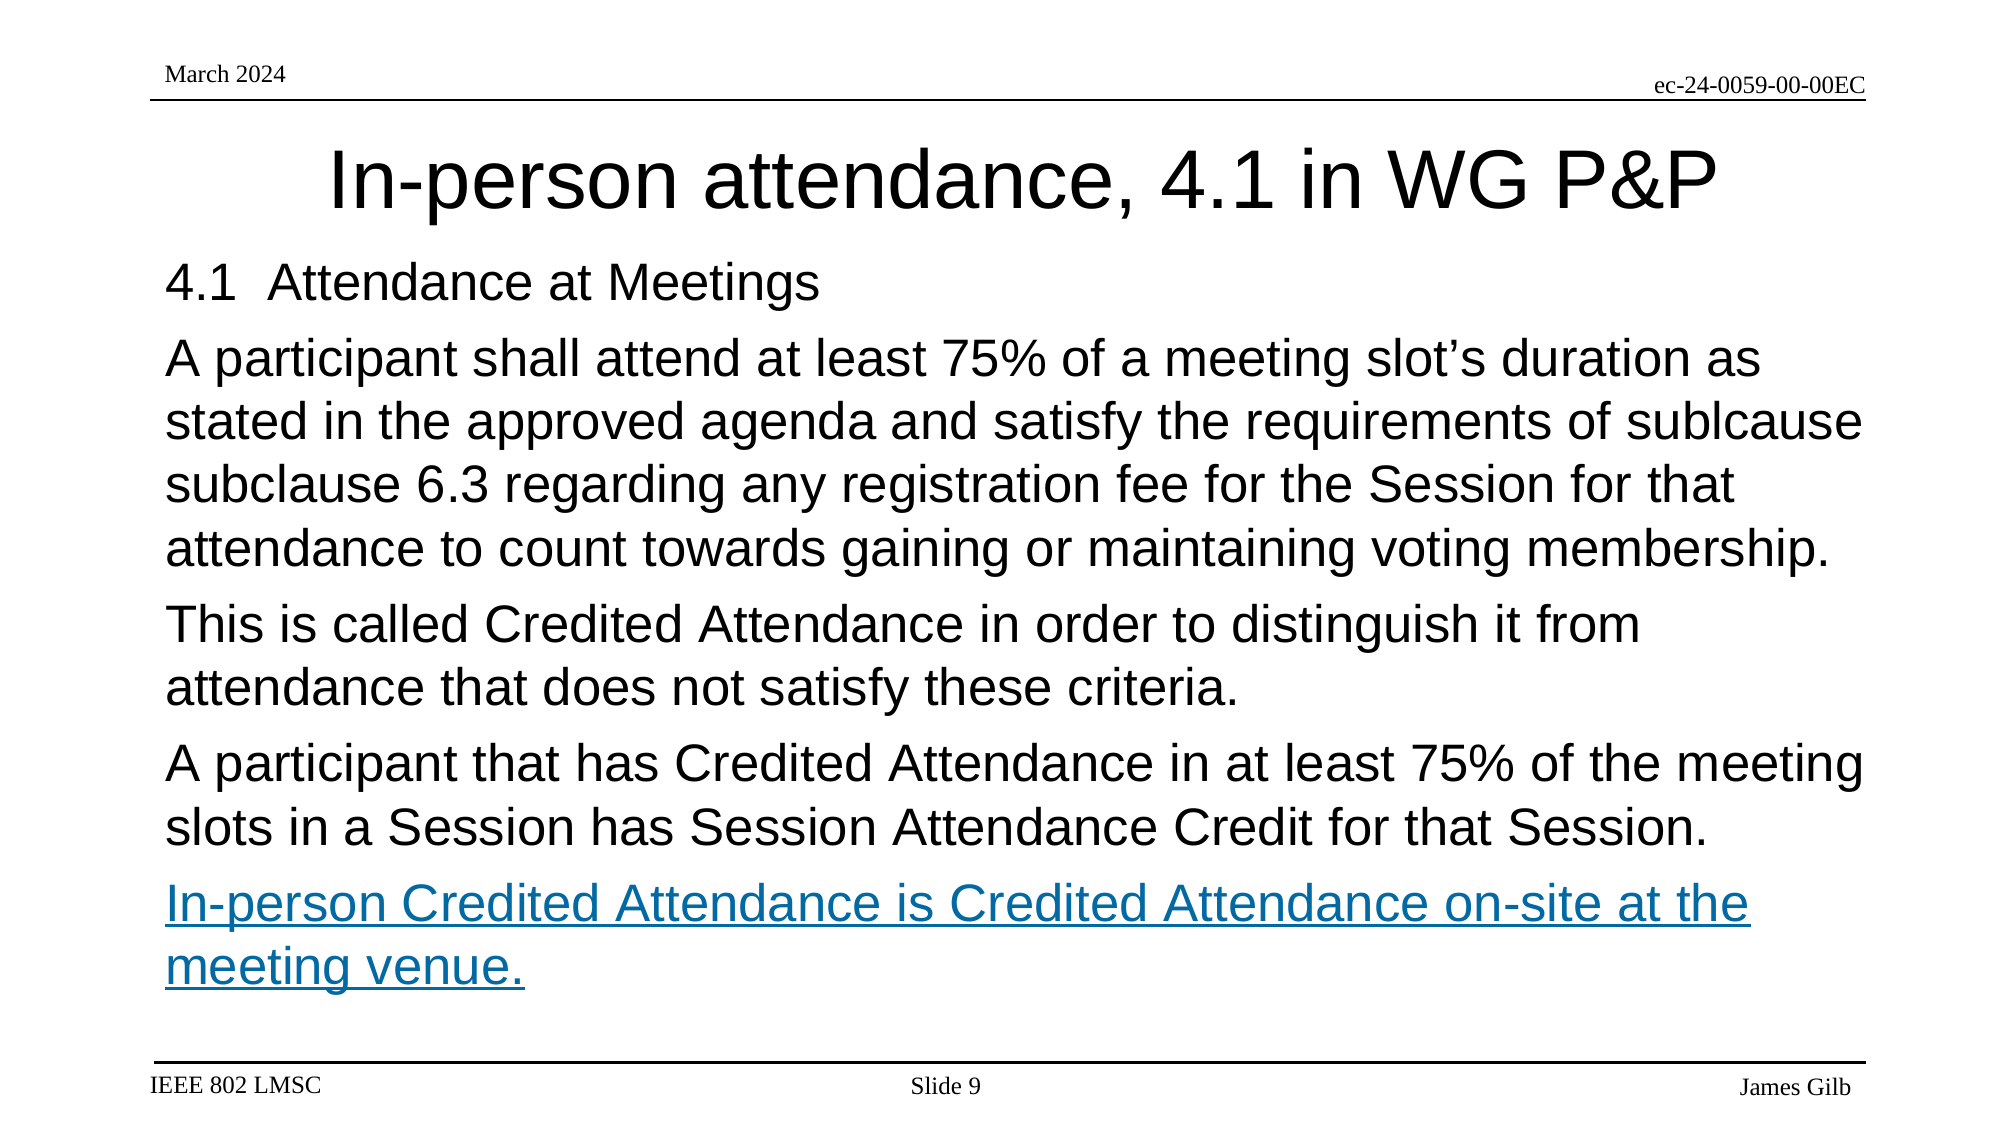

# In-person attendance, 4.1 in WG P&P
4.1 Attendance at Meetings
A participant shall attend at least 75% of a meeting slot’s duration as stated in the approved agenda and satisfy the requirements of sublcause subclause 6.3 regarding any registration fee for the Session for that attendance to count towards gaining or maintaining voting membership.
This is called Credited Attendance in order to distinguish it from attendance that does not satisfy these criteria.
A participant that has Credited Attendance in at least 75% of the meeting slots in a Session has Session Attendance Credit for that Session.
In-person Credited Attendance is Credited Attendance on-site at the meeting venue.
9